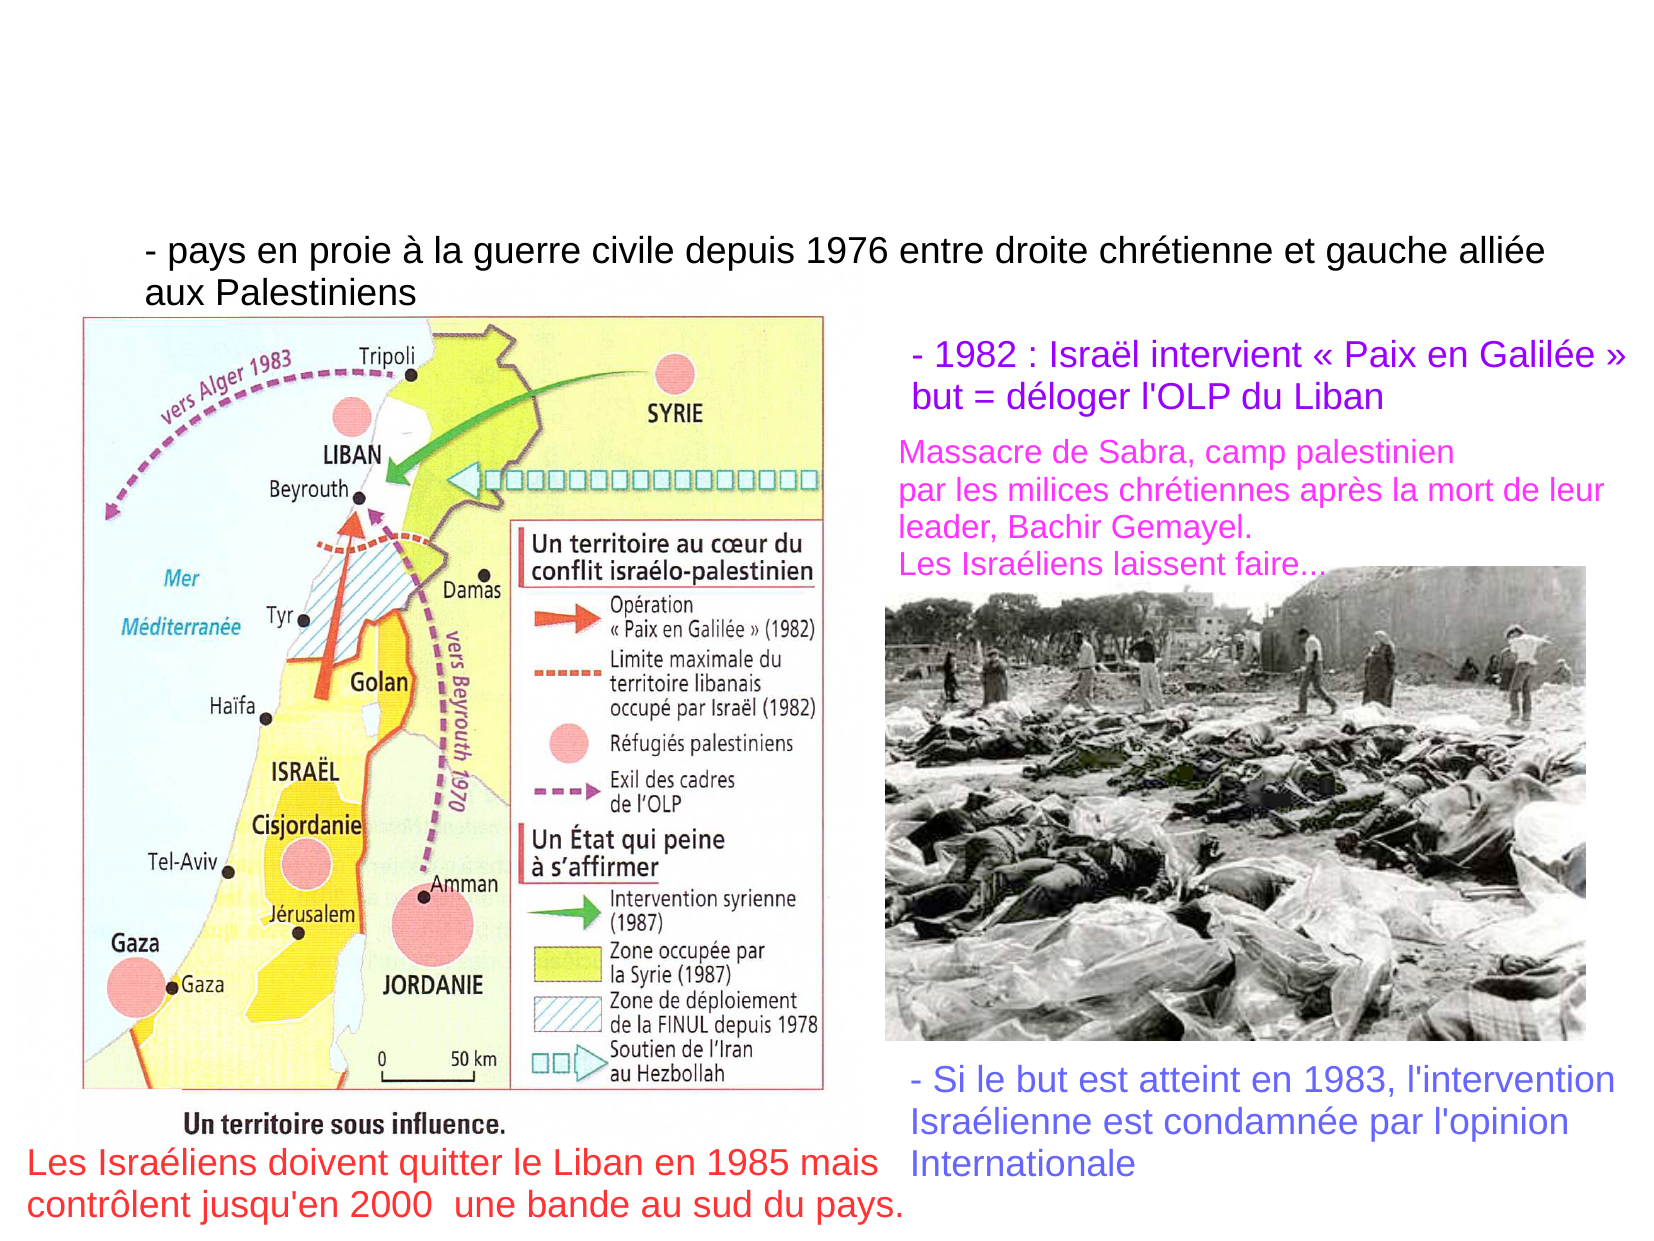

- pays en proie à la guerre civile depuis 1976 entre droite chrétienne et gauche alliée
aux Palestiniens
- 1982 : Israël intervient « Paix en Galilée »
but = déloger l'OLP du Liban
Massacre de Sabra, camp palestinien
par les milices chrétiennes après la mort de leur
leader, Bachir Gemayel.
Les Israéliens laissent faire...
- Si le but est atteint en 1983, l'intervention
Israélienne est condamnée par l'opinion
Internationale
Les Israéliens doivent quitter le Liban en 1985 mais
contrôlent jusqu'en 2000 une bande au sud du pays.